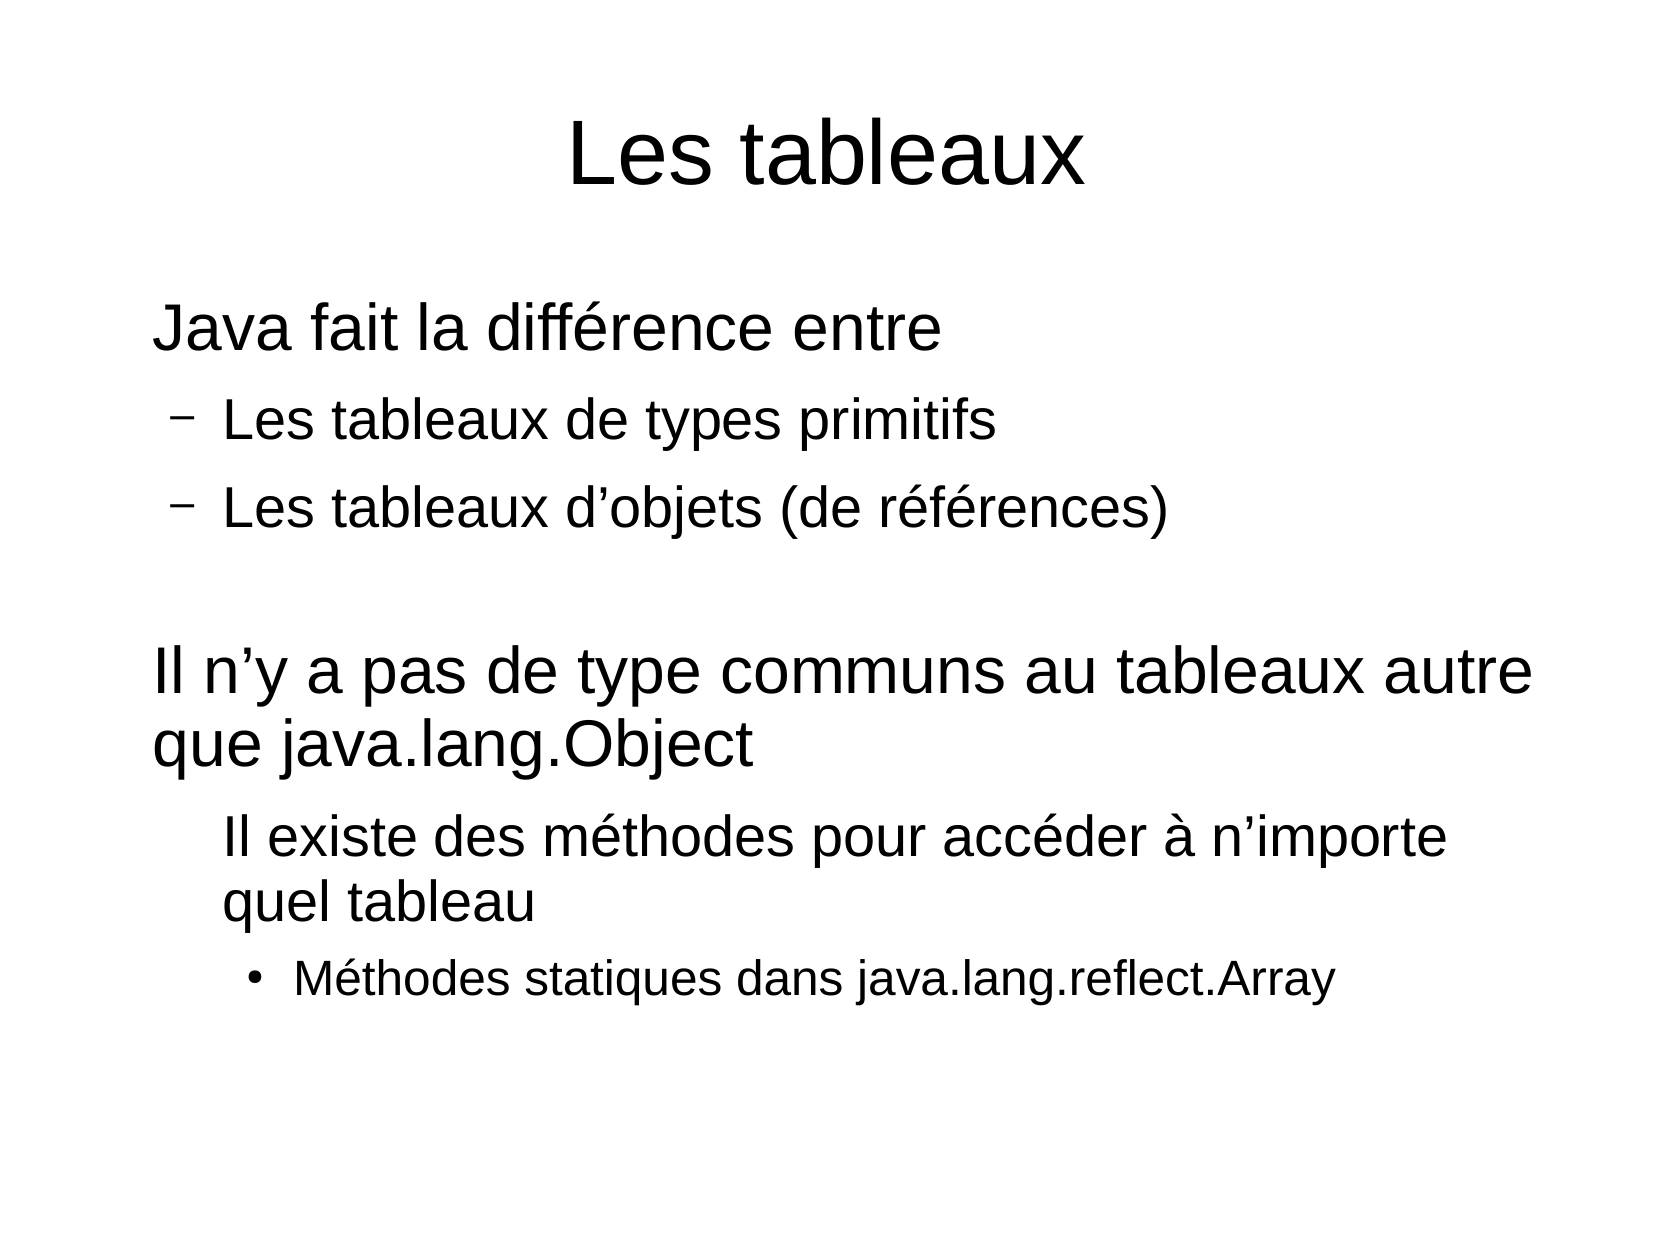

# Les tableaux
Java fait la différence entre
Les tableaux de types primitifs
Les tableaux d’objets (de références)
Il n’y a pas de type communs au tableaux autre que java.lang.Object
Il existe des méthodes pour accéder à n’importe quel tableau
Méthodes statiques dans java.lang.reflect.Array